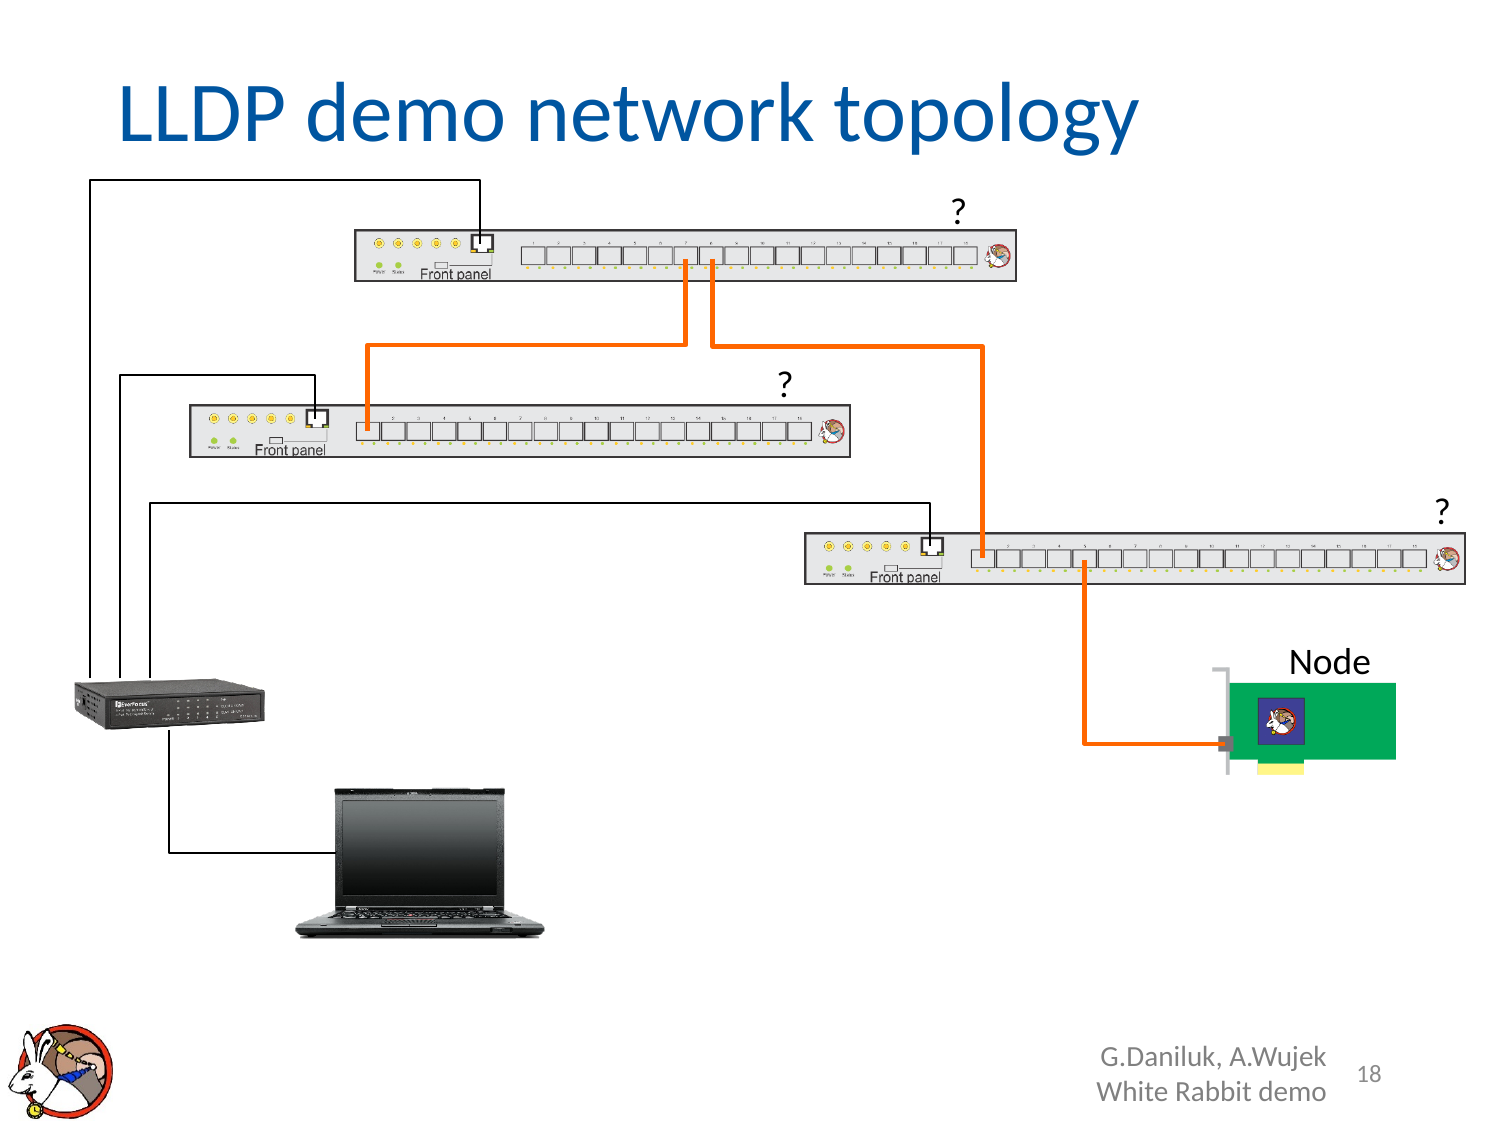

LLDP demo network topology
?
?
?
Node